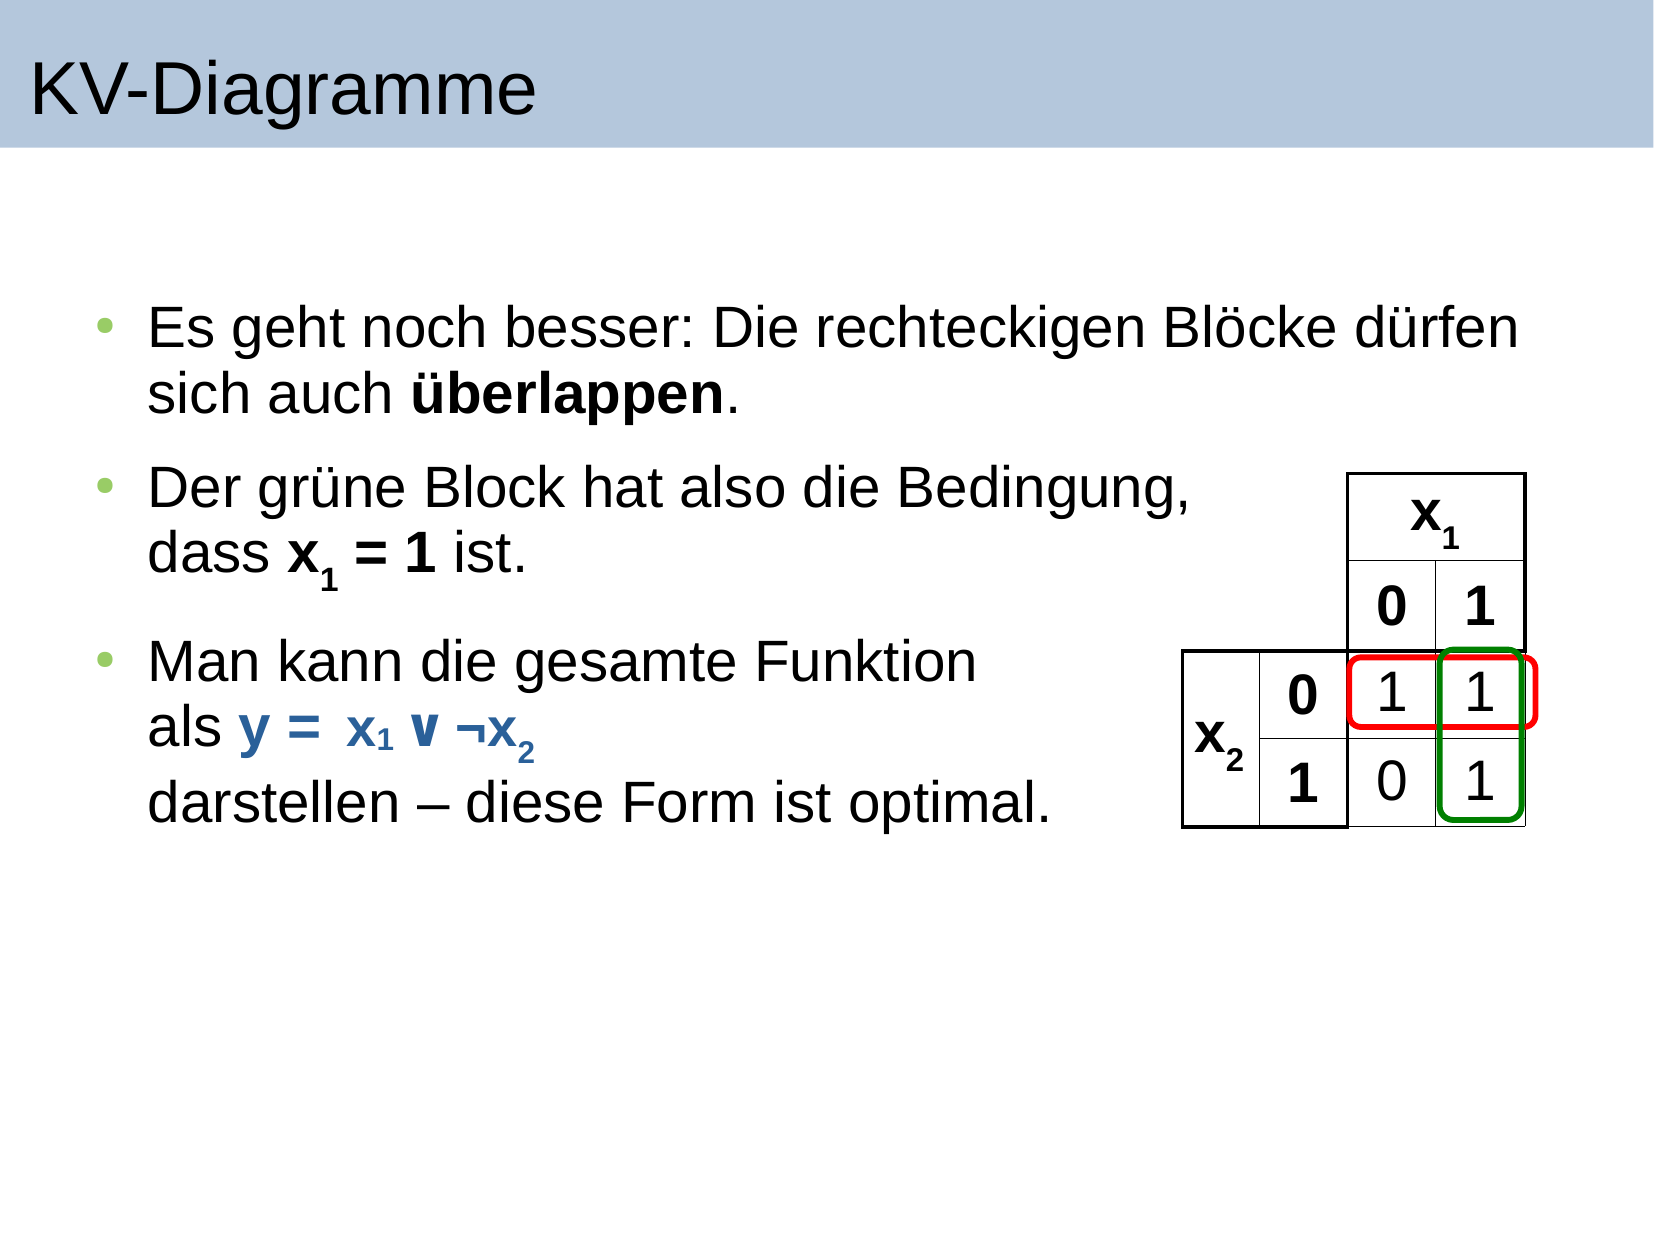

# KV-Diagramme
Es geht noch besser: Die rechteckigen Blöcke dürfen sich auch überlappen.
Der grüne Block hat also die Bedingung,
dass x1 = 1 ist.
Man kann die gesamte Funktion
als y = x1 ∨ ¬x2
darstellen – diese Form ist optimal.